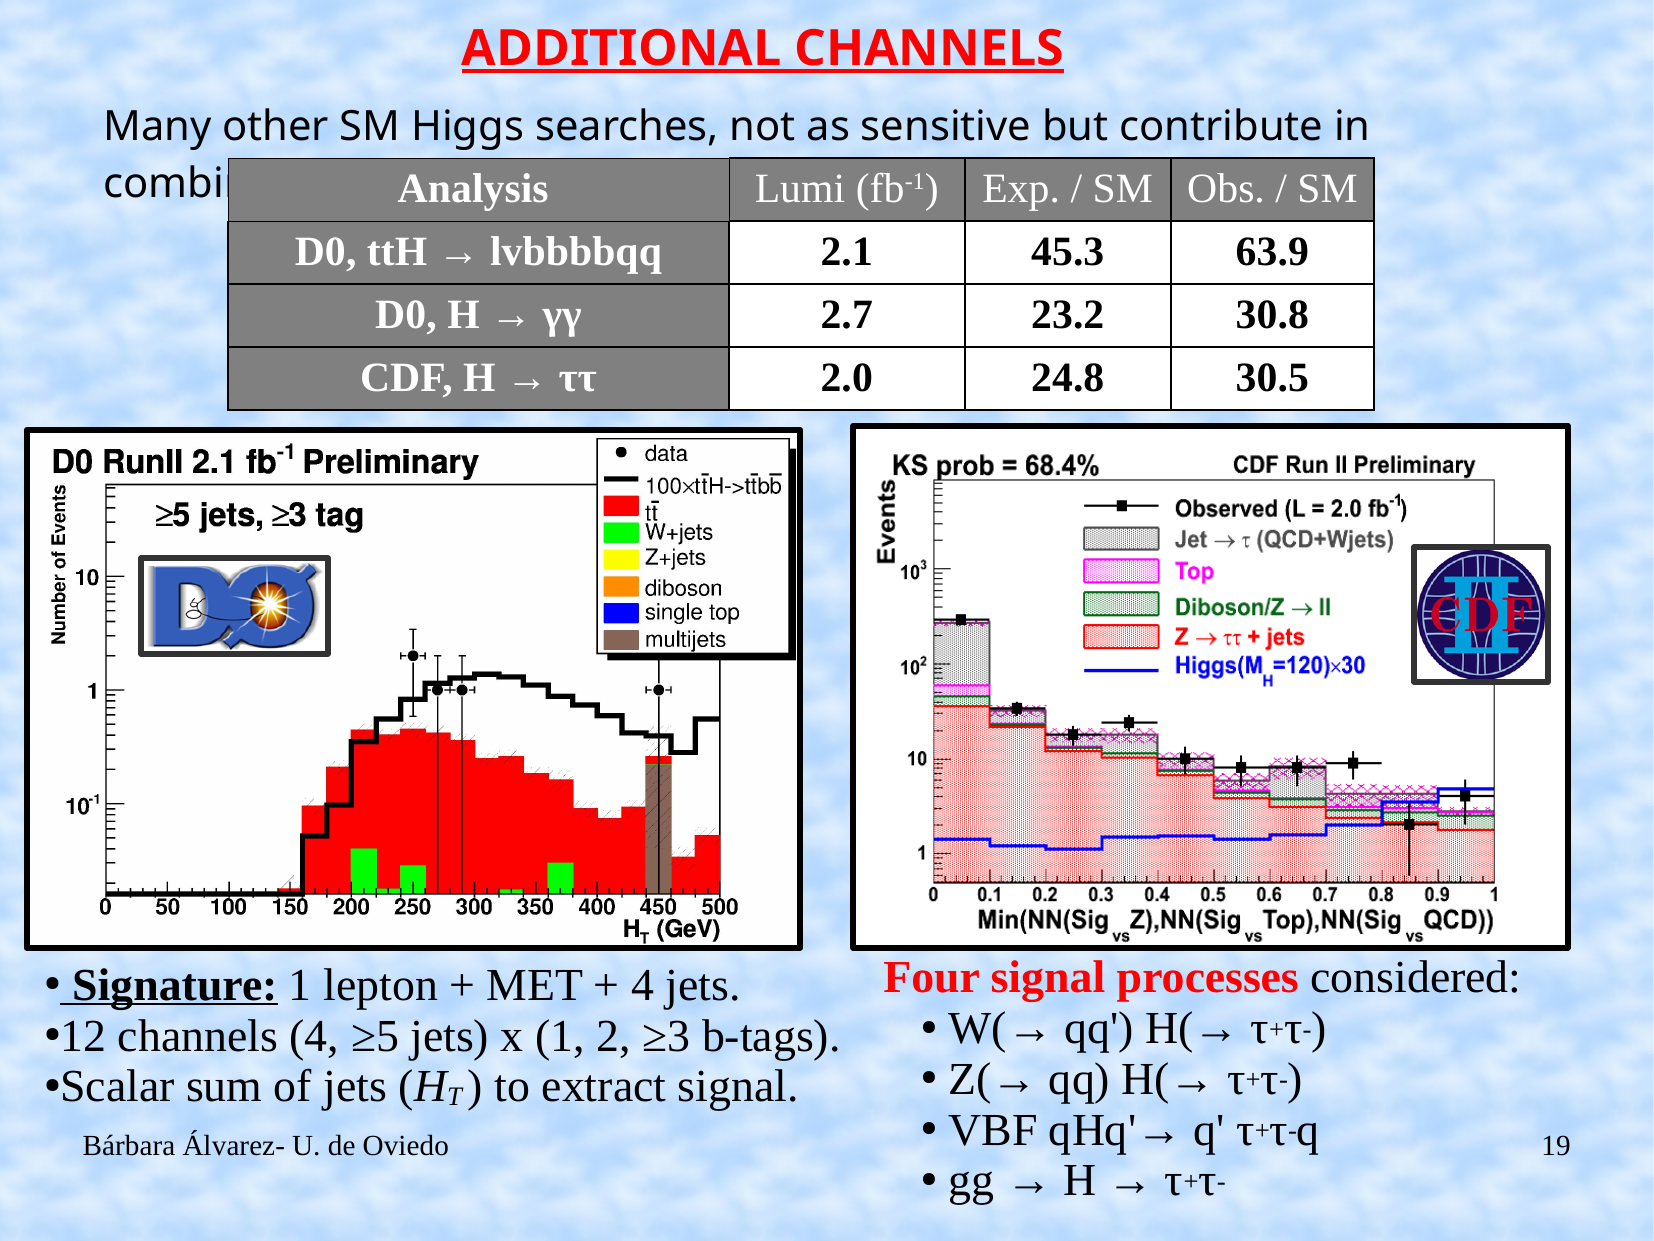

ADDITIONAL CHANNELS
Many other SM Higgs searches, not as sensitive but contribute in combination.
| Analysis | Lumi (fb-1) | Exp. / SM | Obs. / SM |
| --- | --- | --- | --- |
| D0, ttH → lvbbbbqq | 2.1 | 45.3 | 63.9 |
| D0, H → γγ | 2.7 | 23.2 | 30.8 |
| CDF, H → ττ | 2.0 | 24.8 | 30.5 |
Four signal processes considered:
 W(→ qq') H(→ τ+τ-)
 Z(→ qq) H(→ τ+τ-)
 VBF qHq'→ q' τ+τ-q
 gg → H → τ+τ-
 Signature: 1 lepton + MET + 4 jets.
12 channels (4, ≥5 jets) x (1, 2, ≥3 b-tags).
Scalar sum of jets (HT ) to extract signal.
Bárbara Álvarez- U. de Oviedo
19